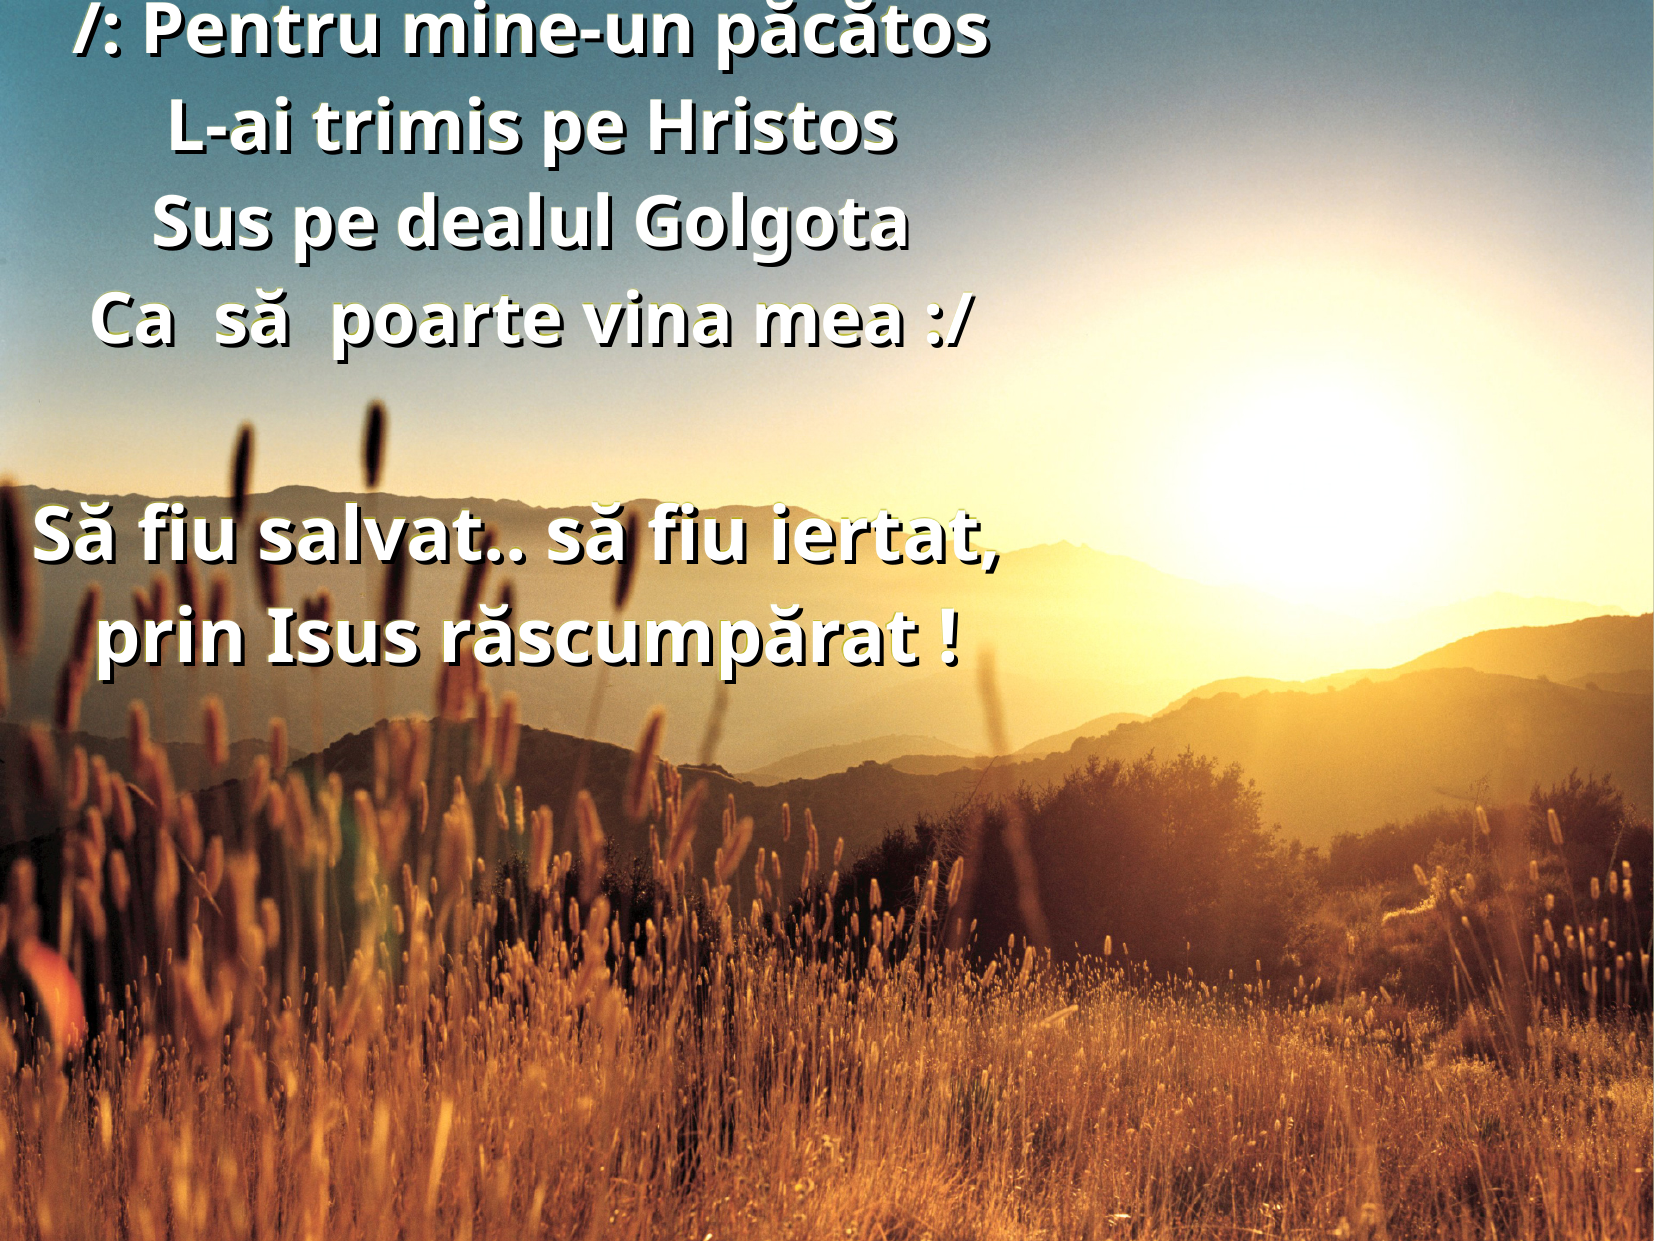

/: Pentru mine-un păcătos
L-ai trimis pe Hristos
Sus pe dealul Golgota
Ca să poarte vina mea :/
Să fiu salvat.. să fiu iertat,
 prin Isus răscumpărat !